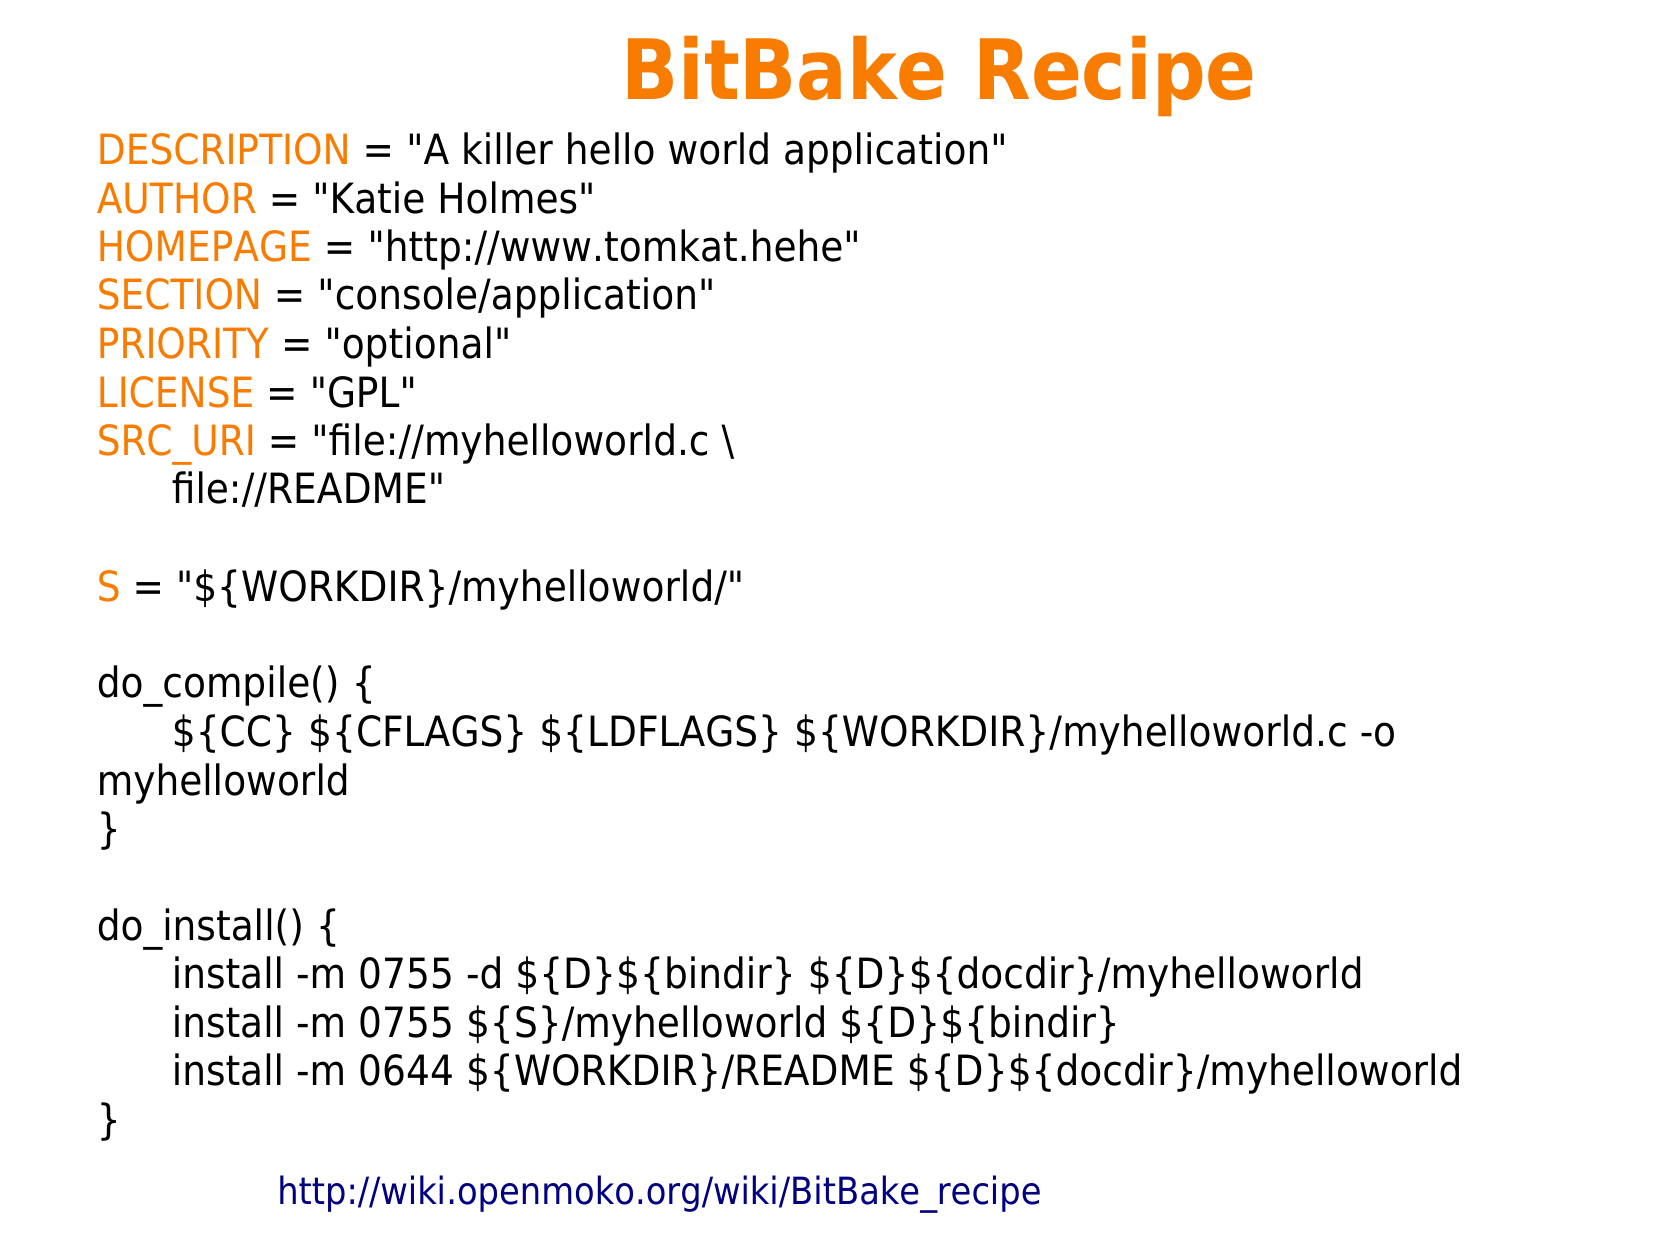

BitBake Recipe
DESCRIPTION = "A killer hello world application"
AUTHOR = "Katie Holmes"
HOMEPAGE = "http://www.tomkat.hehe"
SECTION = "console/application"
PRIORITY = "optional"
LICENSE = "GPL"
SRC_URI = "file://myhelloworld.c \
	file://README"
S = "${WORKDIR}/myhelloworld/"
do_compile() {
	${CC} ${CFLAGS} ${LDFLAGS} ${WORKDIR}/myhelloworld.c -o myhelloworld
}
do_install() {
	install -m 0755 -d ${D}${bindir} ${D}${docdir}/myhelloworld
	install -m 0755 ${S}/myhelloworld ${D}${bindir}
	install -m 0644 ${WORKDIR}/README ${D}${docdir}/myhelloworld
}
http://wiki.openmoko.org/wiki/BitBake_recipe